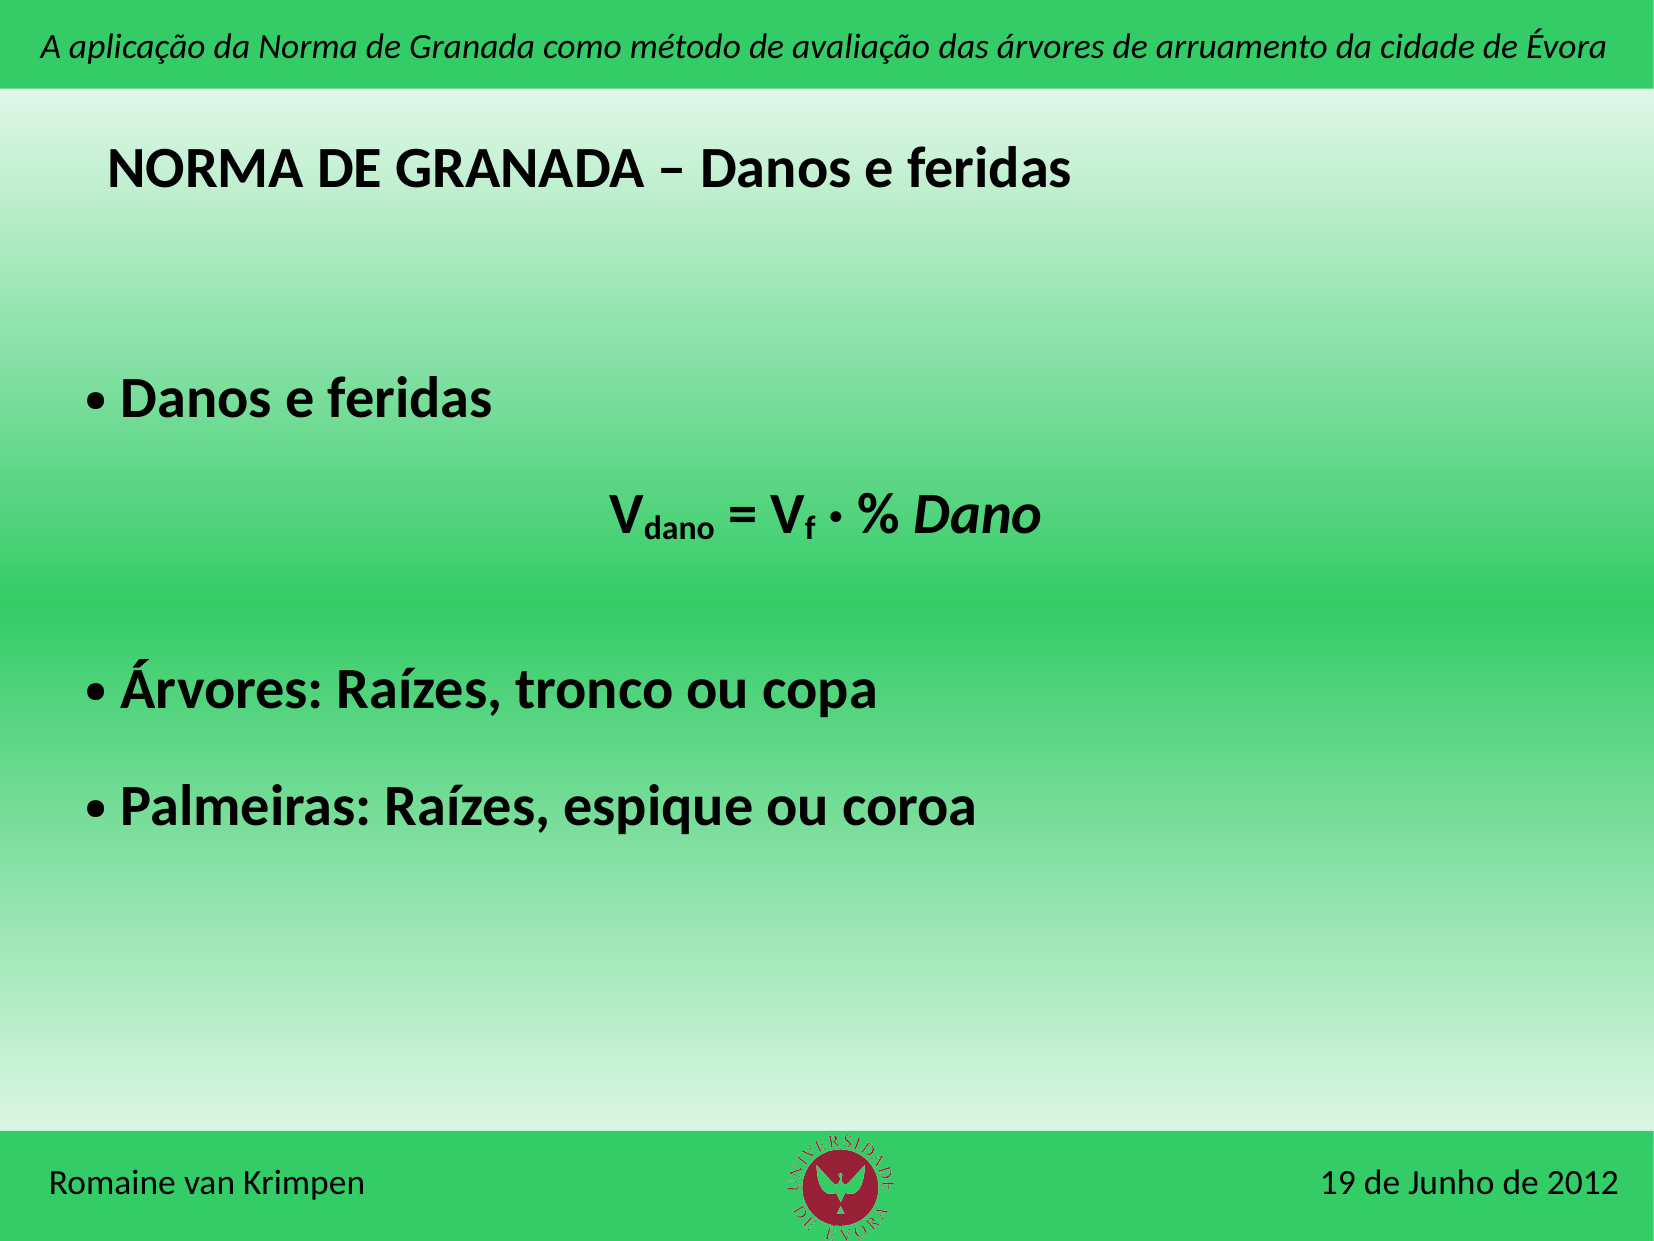

NORMA DE GRANADA – Danos e feridas
 Danos e feridas
Vdano = Vf · % Dano
 Árvores: Raízes, tronco ou copa
 Palmeiras: Raízes, espique ou coroa